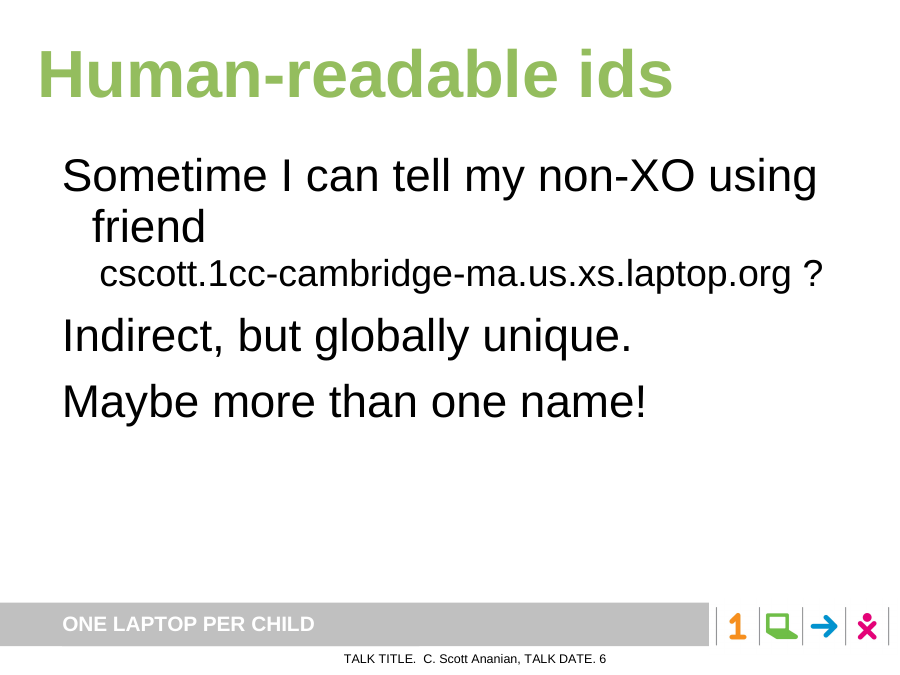

# Human-readable ids
Sometime I can tell my non-XO using friend
cscott.1cc-cambridge-ma.us.xs.laptop.org ?
Indirect, but globally unique.
Maybe more than one name!